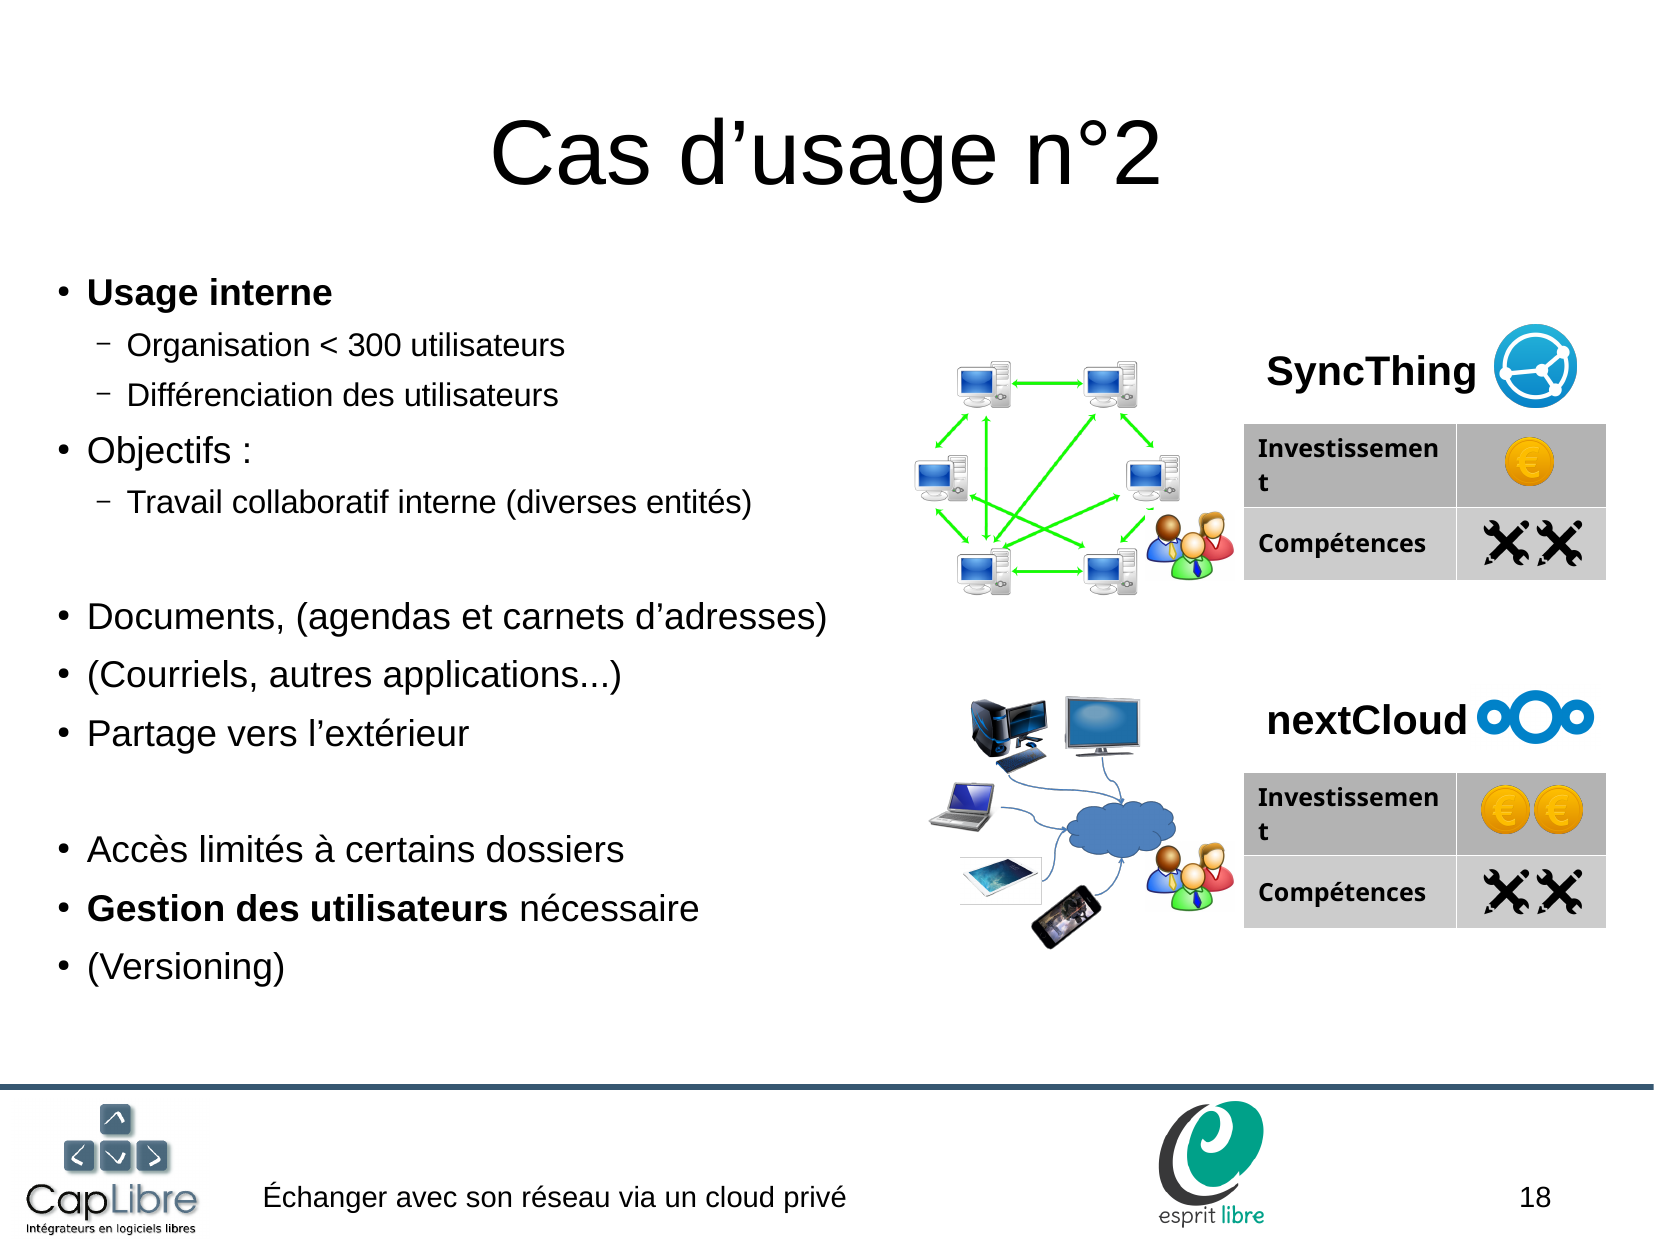

# Cas d’usage n°2
Usage interne
Organisation < 300 utilisateurs
Différenciation des utilisateurs
Objectifs :
Travail collaboratif interne (diverses entités)
Documents, (agendas et carnets d’adresses)
(Courriels, autres applications...)
Partage vers l’extérieur
Accès limités à certains dossiers
Gestion des utilisateurs nécessaire
(Versioning)
SyncThing
| Investissement | |
| --- | --- |
| Compétences | |
nextCloud
| Investissement | |
| --- | --- |
| Compétences | |
Échanger avec son réseau via un cloud privé